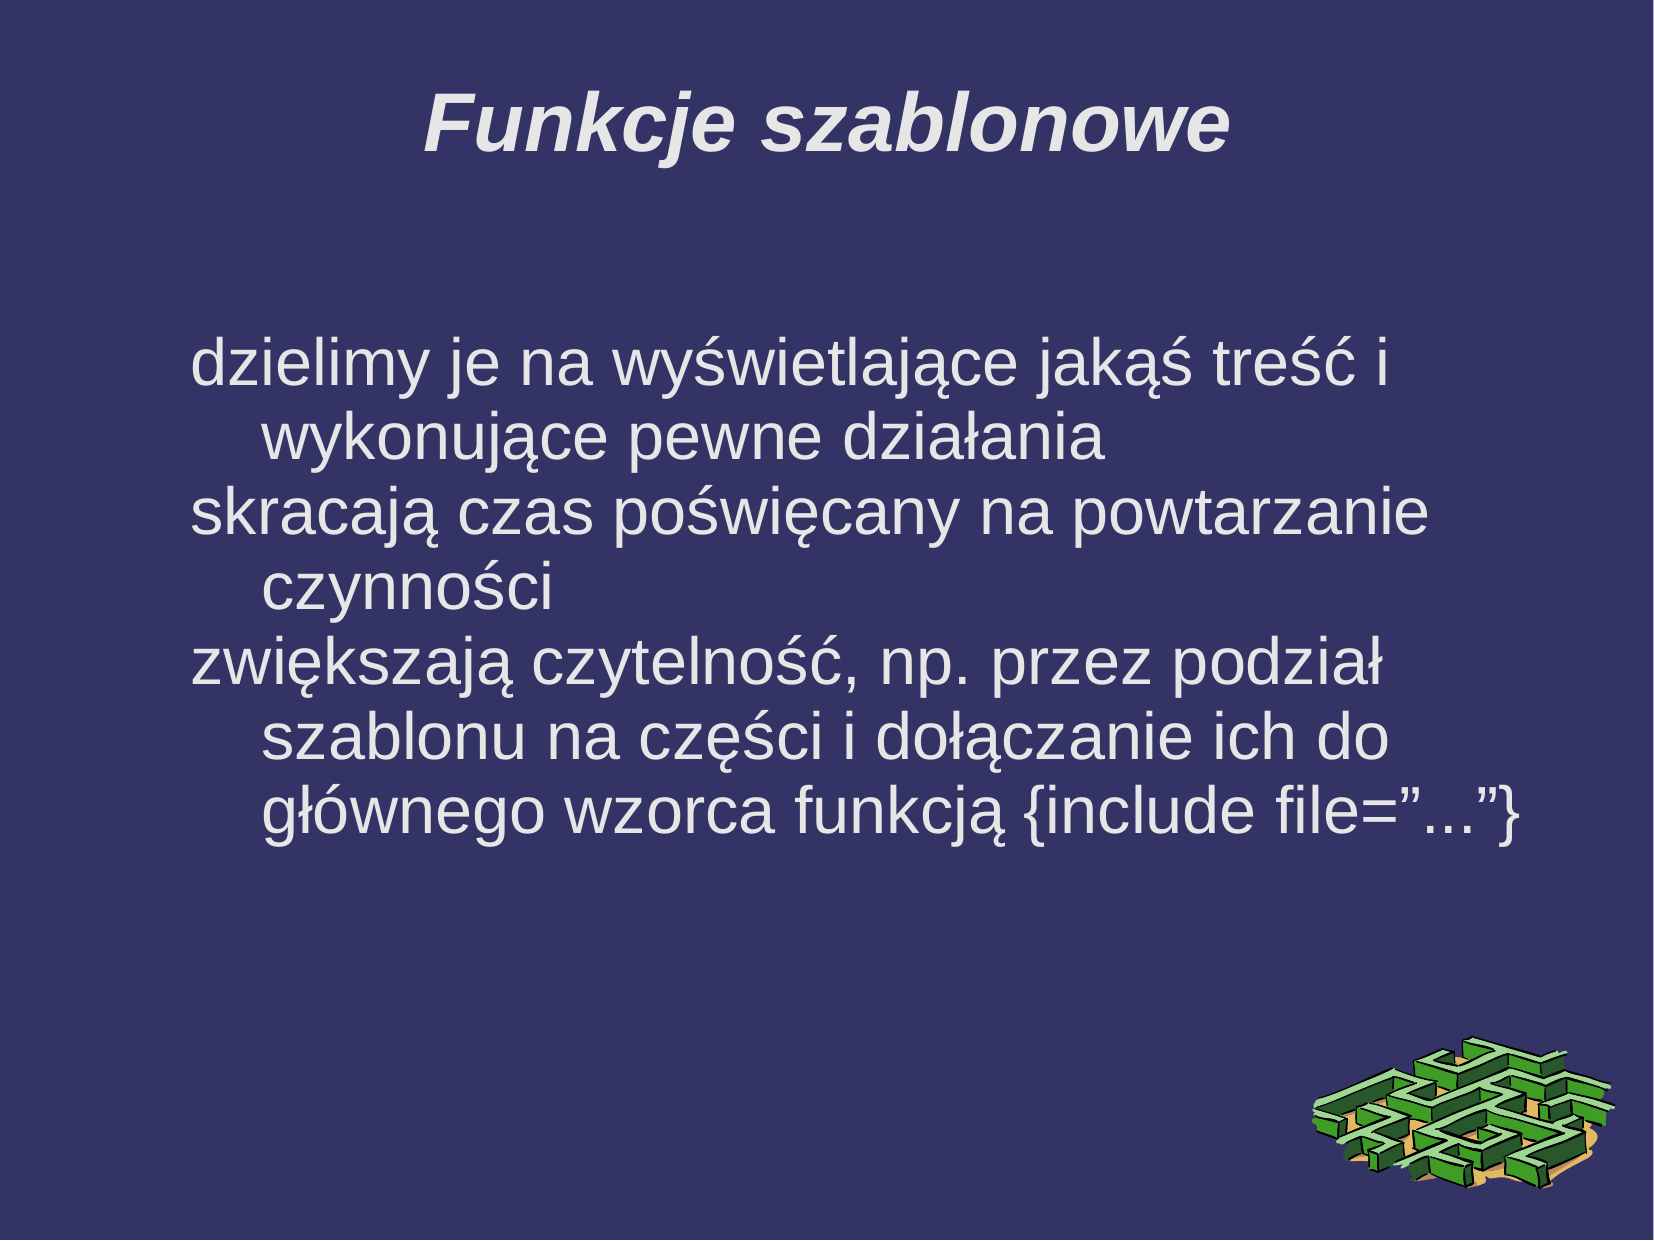

# Funkcje szablonowe
dzielimy je na wyświetlające jakąś treść i wykonujące pewne działania
skracają czas poświęcany na powtarzanie czynności
zwiększają czytelność, np. przez podział szablonu na części i dołączanie ich do głównego wzorca funkcją {include file=”...”}